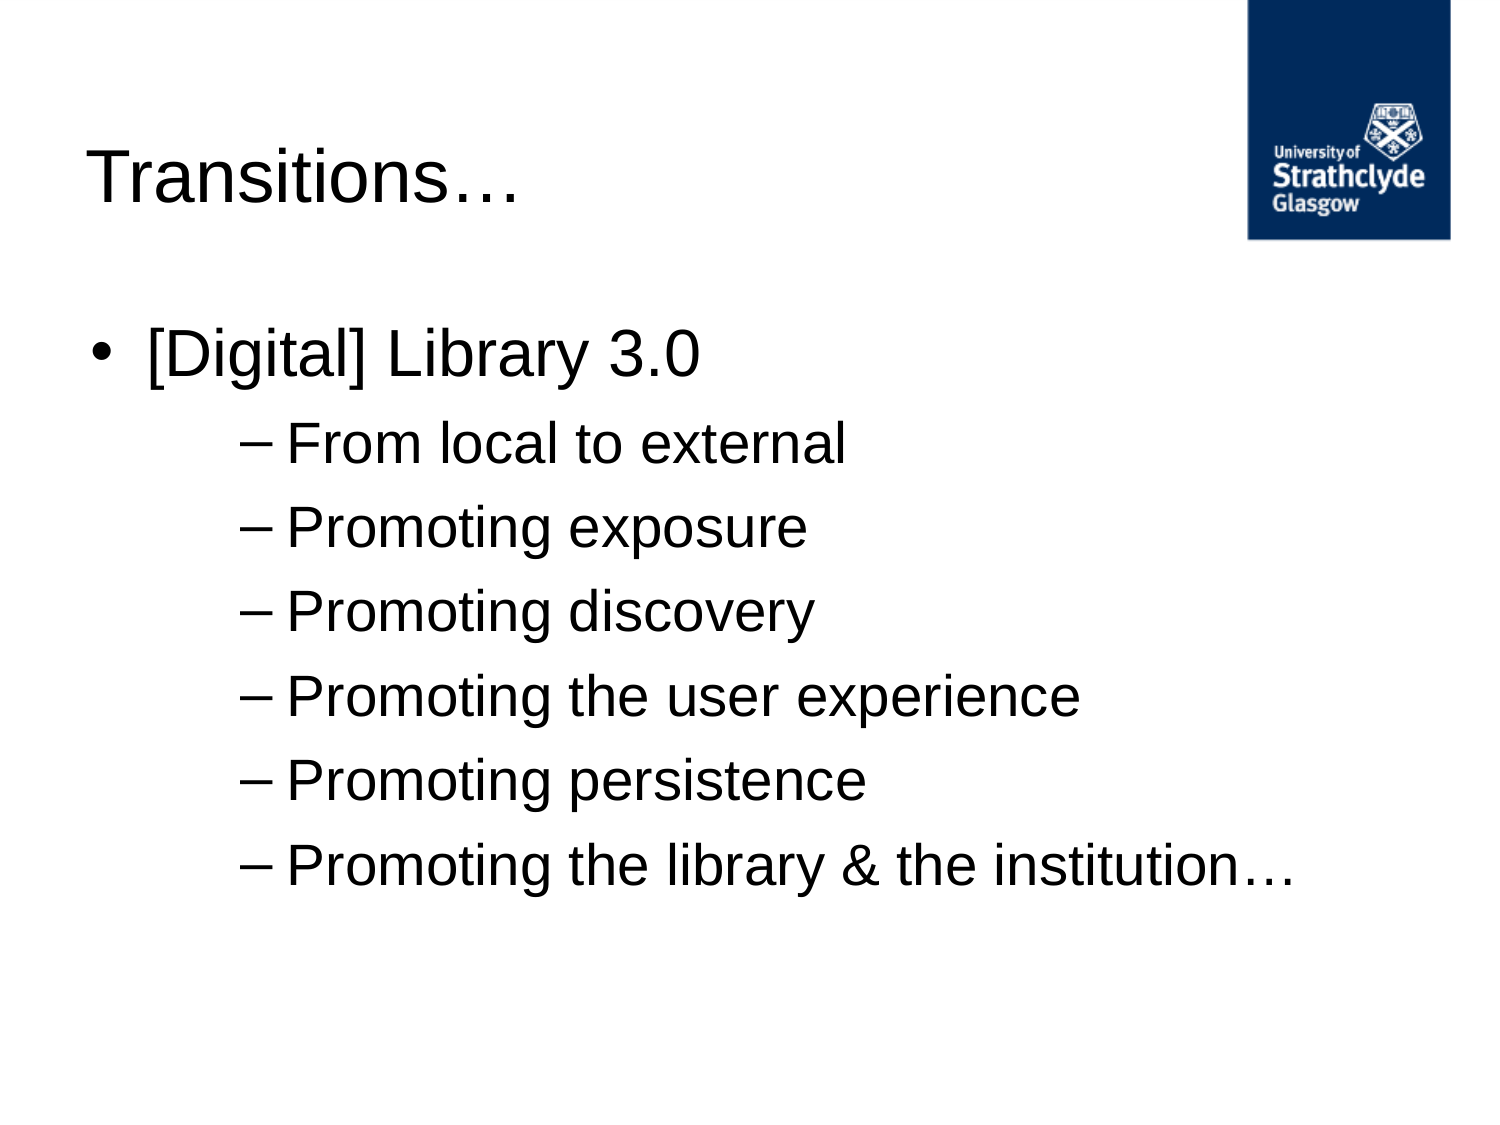

Transitions…
# [Digital] Library 3.0
From local to external
Promoting exposure
Promoting discovery
Promoting the user experience
Promoting persistence
Promoting the library & the institution…